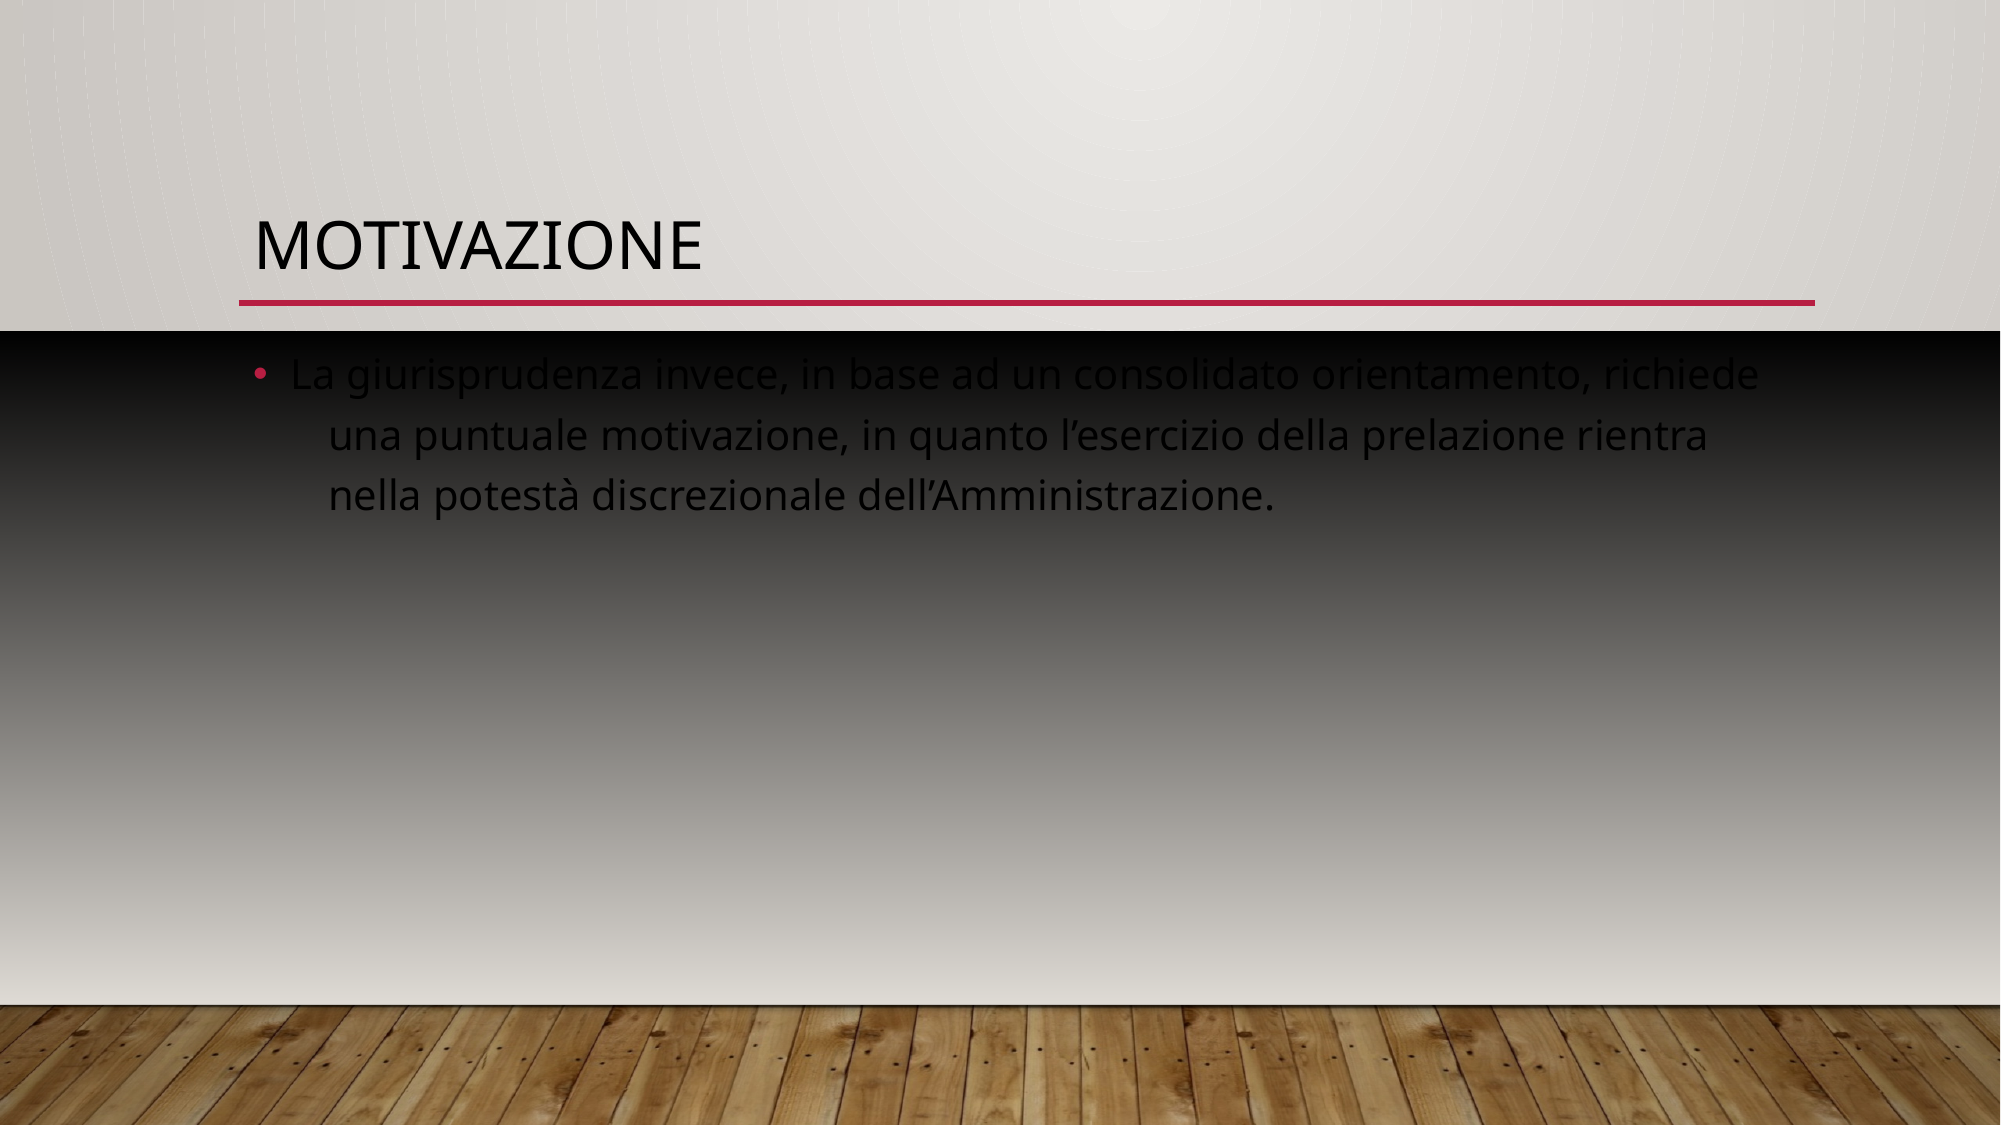

# motivazione
La giurisprudenza invece, in base ad un consolidato orientamento, richiede una puntuale motivazione, in quanto l’esercizio della prelazione rientra nella potestà discrezionale dell’Amministrazione.